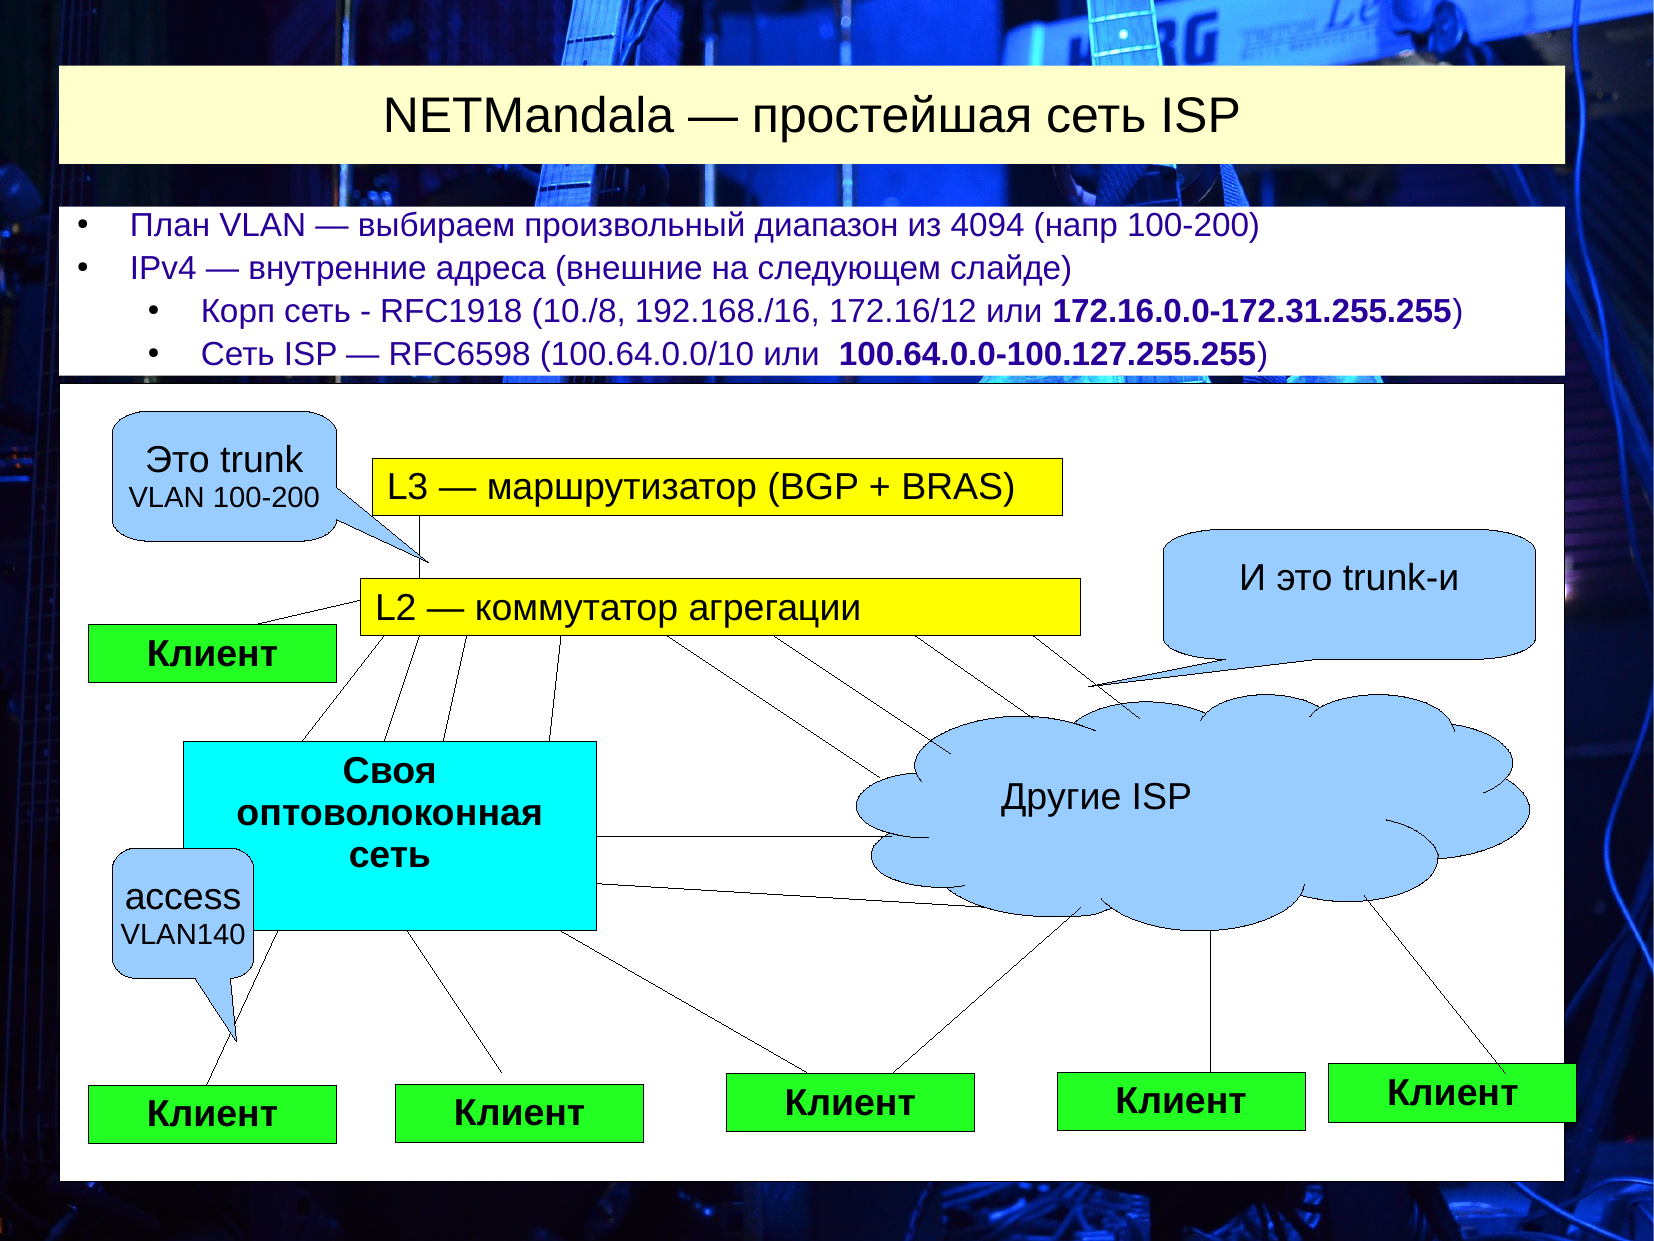

# NETMandala — простейшая сеть ISP
План VLAN — выбираем произвольный диапазон из 4094 (напр 100-200)
IPv4 — внутренние адреса (внешние на следующем слайде)
Корп сеть - RFC1918 (10./8, 192.168./16, 172.16/12 или 172.16.0.0-172.31.255.255)
Сеть ISP — RFC6598 (100.64.0.0/10 или 100.64.0.0-100.127.255.255)
Это trunk
VLAN 100-200
L3 — маршрутизатор (BGP + BRAS)
И это trunk-и
L2 — коммутатор агрегации
Клиент
Своя оптоволоконная сеть
Другие ISP
access
VLAN140
Клиент
Клиент
Клиент
Клиент
Клиент